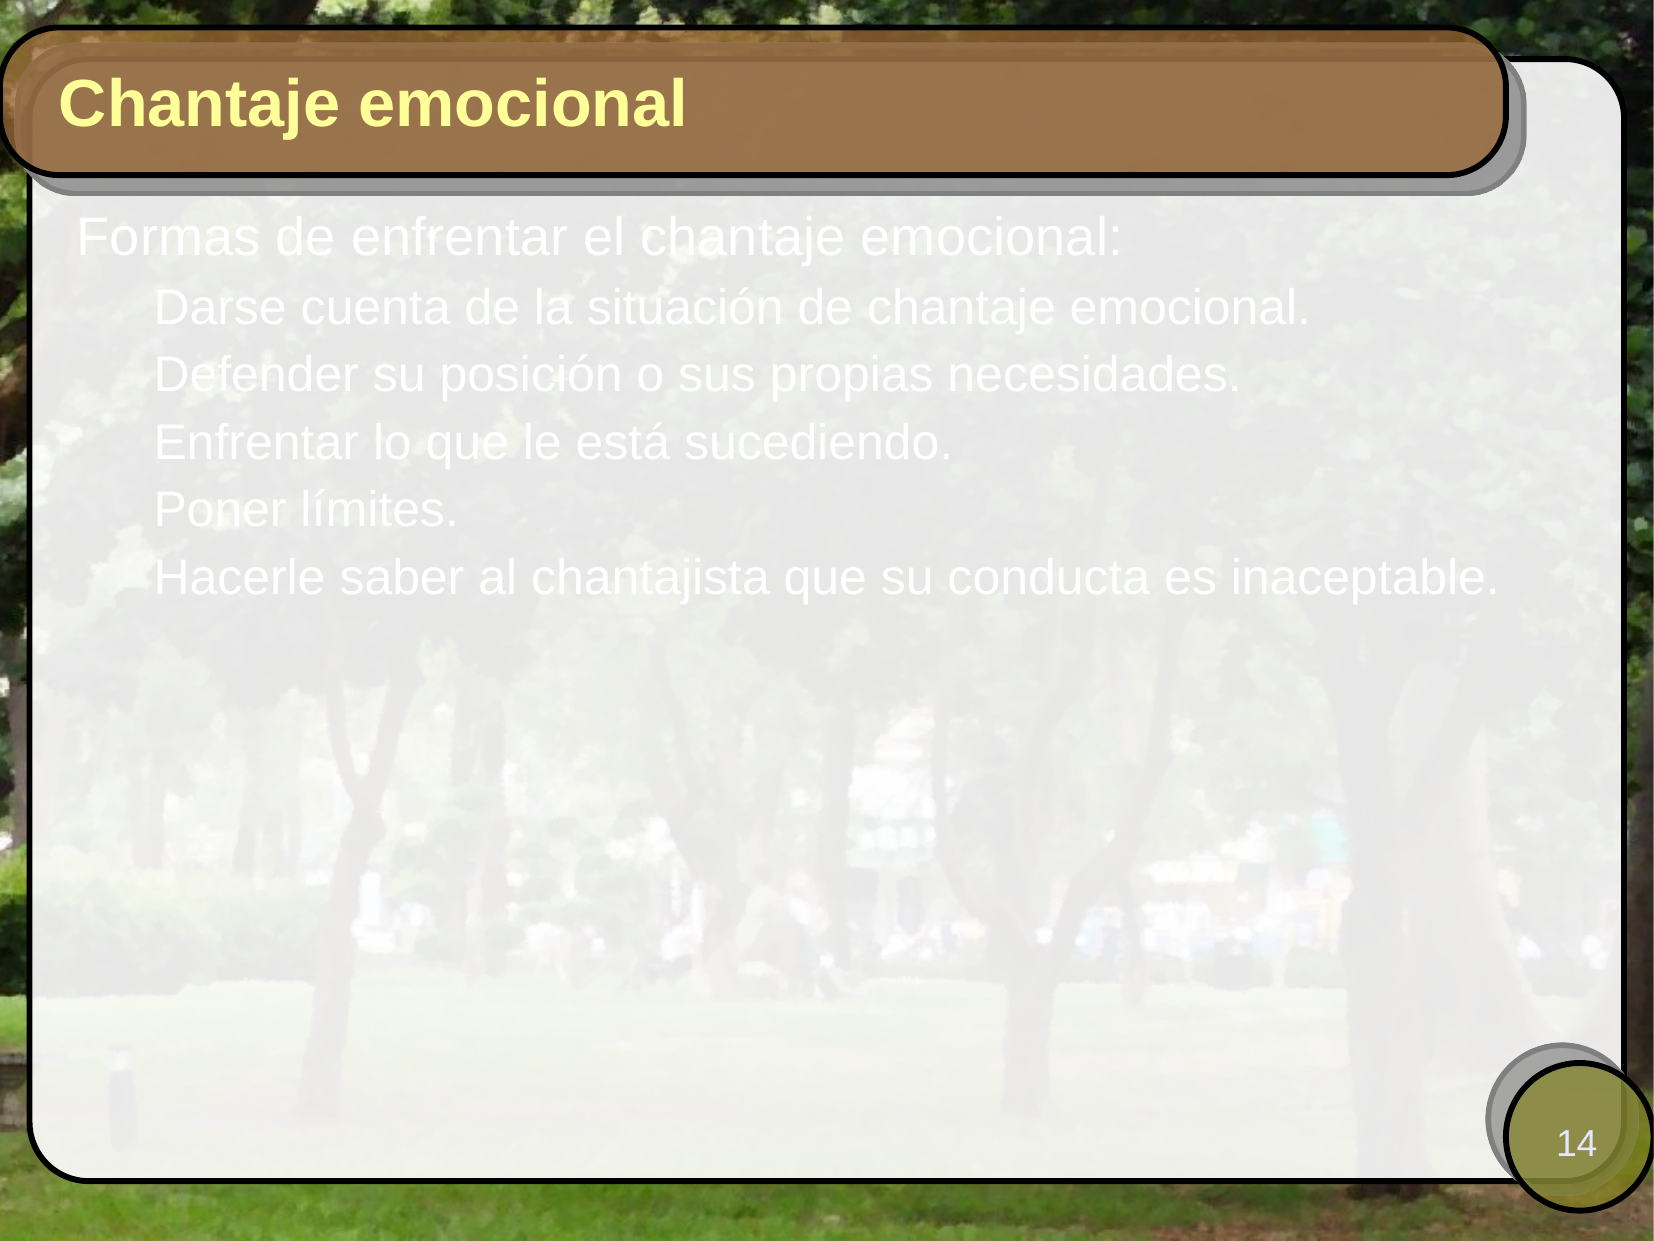

# Chantaje emocional
Formas de enfrentar el chantaje emocional:
Darse cuenta de la situación de chantaje emocional.
Defender su posición o sus propias necesidades.
Enfrentar lo que le está sucediendo.
Poner límites.
Hacerle saber al chantajista que su conducta es inaceptable.
14